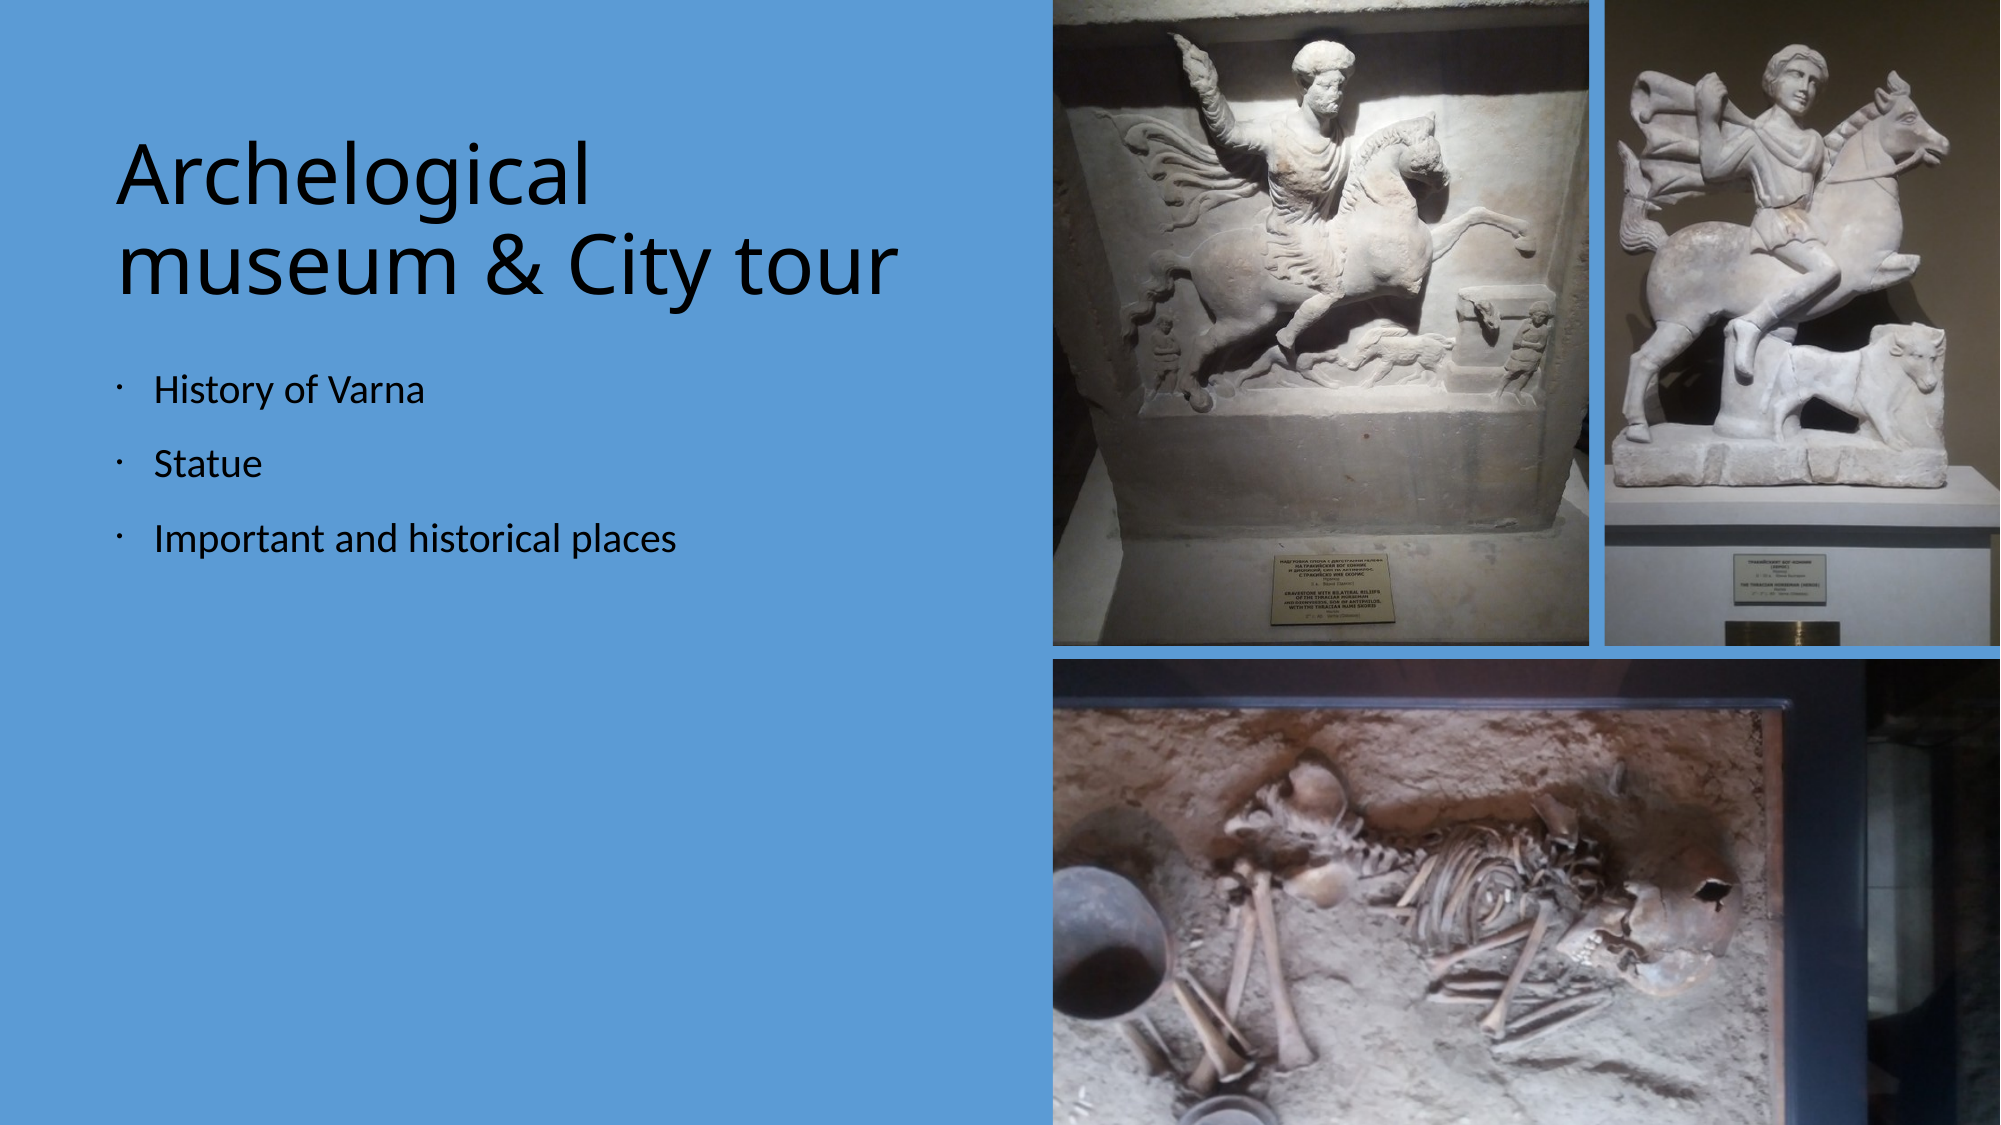

# Archelogical museum & City tour
History of Varna
Statue
Important and historical places